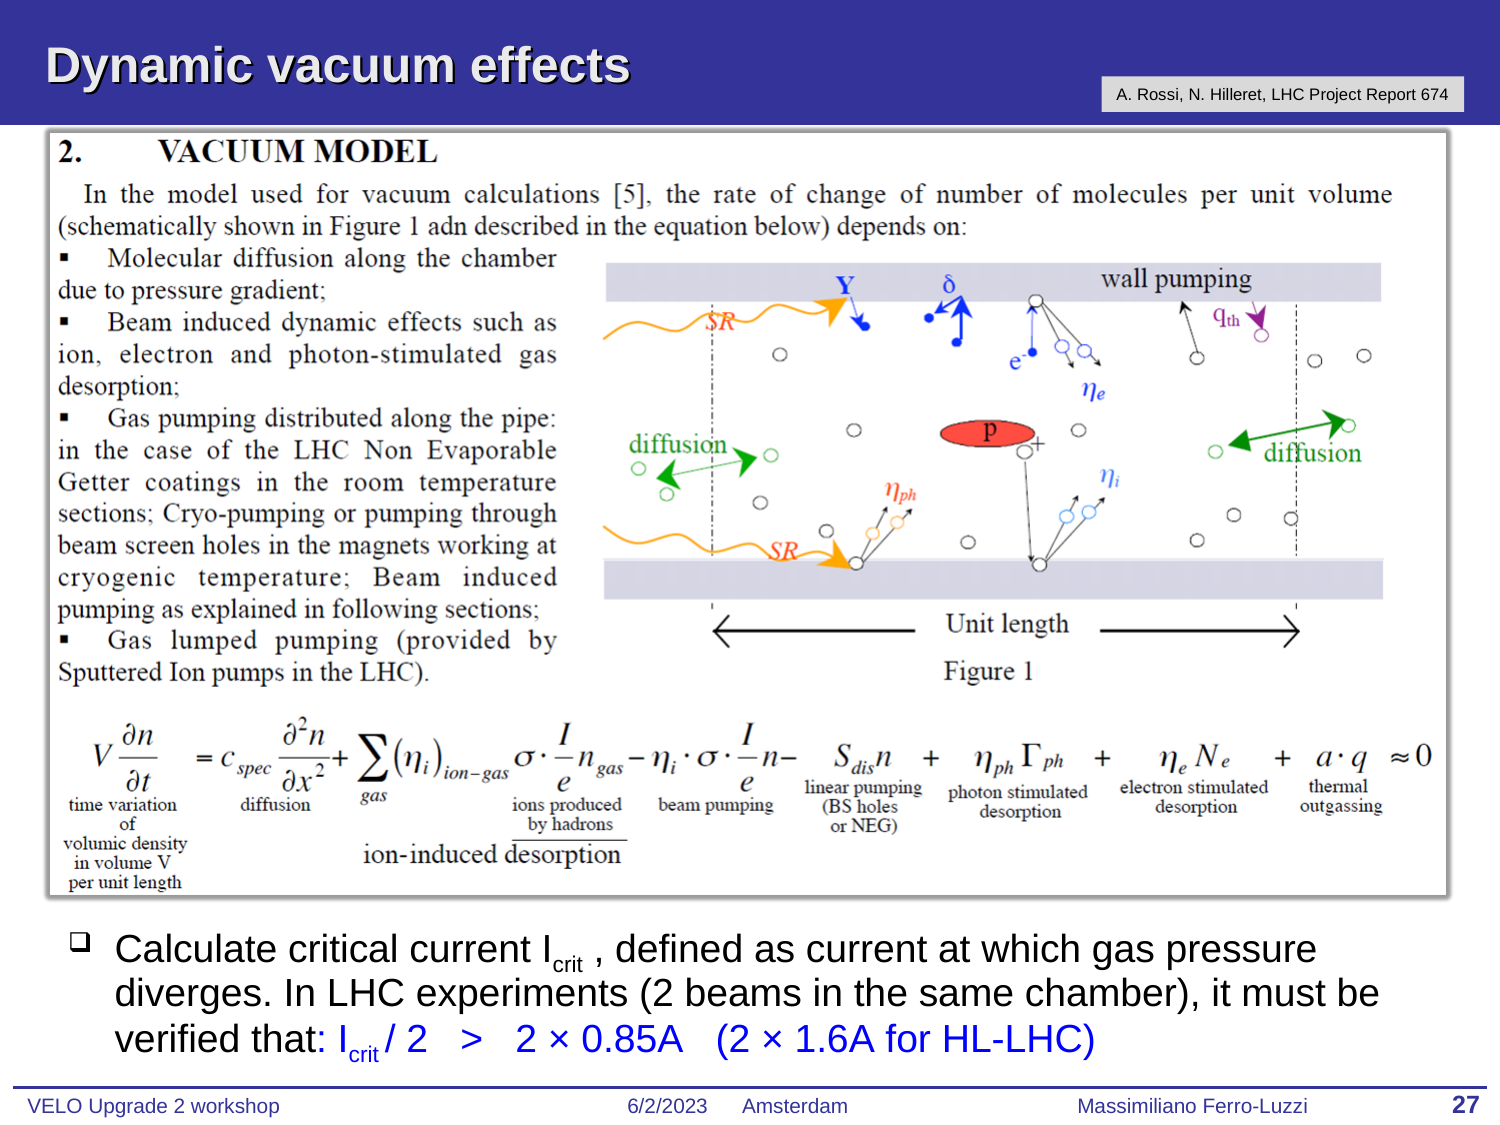

# Dynamic vacuum effects
A. Rossi, N. Hilleret, LHC Project Report 674
Calculate critical current Icrit , defined as current at which gas pressure diverges. In LHC experiments (2 beams in the same chamber), it must be verified that: Icrit / 2 > 2 × 0.85A (2 × 1.6A for HL-LHC)